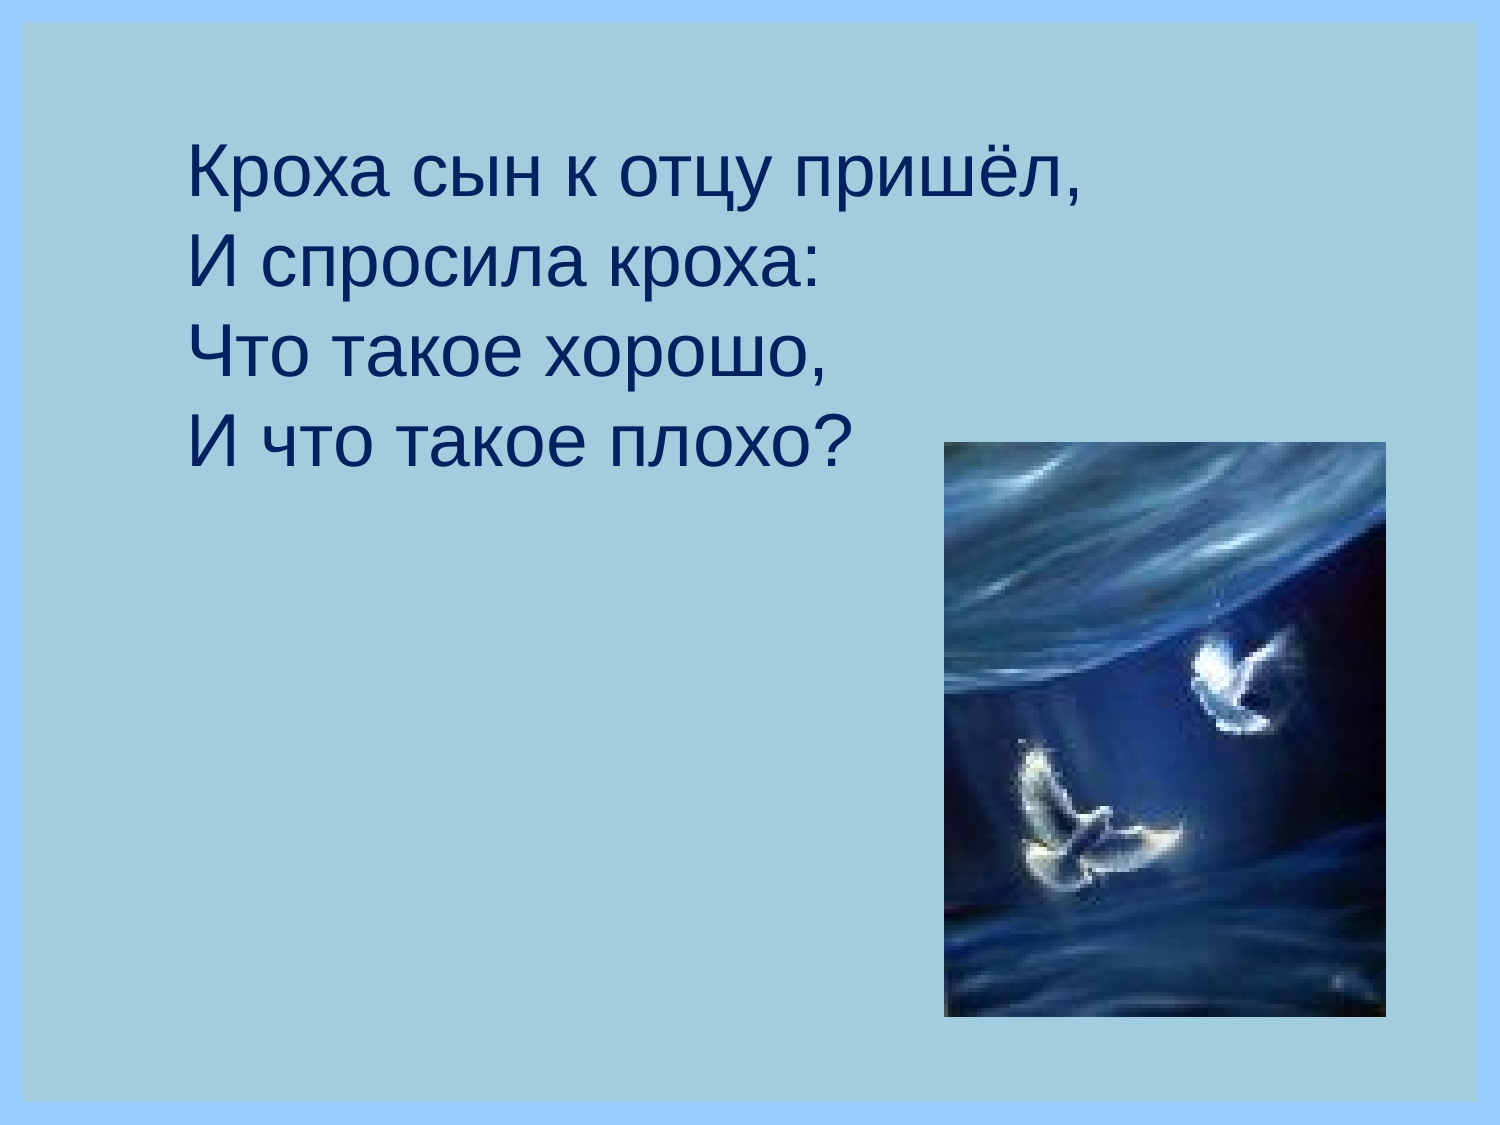

# Кроха сын к отцу пришёл, И спросила кроха: Что такое хорошо, И что такое плохо?